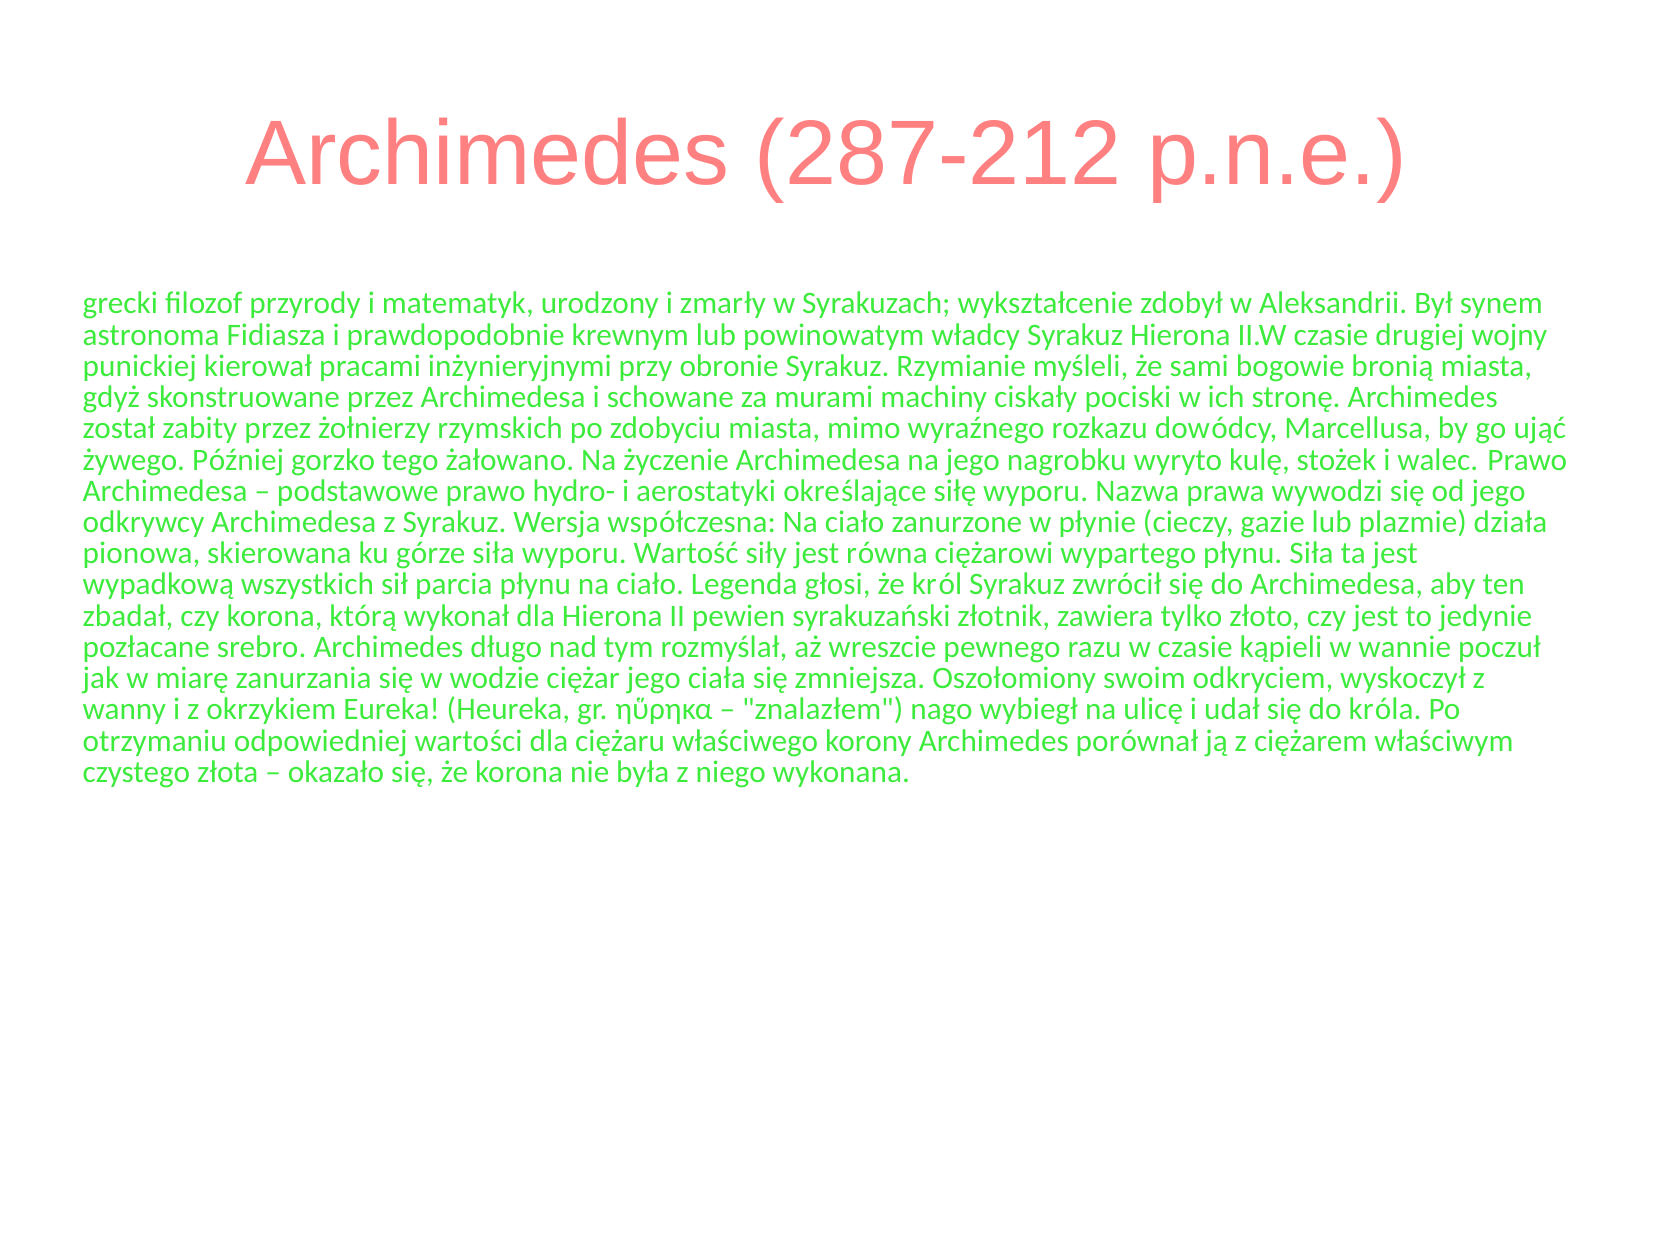

# Archimedes (287-212 p.n.e.)
grecki filozof przyrody i matematyk, urodzony i zmarły w Syrakuzach; wykształcenie zdobył w Aleksandrii. Był synem astronoma Fidiasza i prawdopodobnie krewnym lub powinowatym władcy Syrakuz Hierona II.W czasie drugiej wojny punickiej kierował pracami inżynieryjnymi przy obronie Syrakuz. Rzymianie myśleli, że sami bogowie bronią miasta, gdyż skonstruowane przez Archimedesa i schowane za murami machiny ciskały pociski w ich stronę. Archimedes został zabity przez żołnierzy rzymskich po zdobyciu miasta, mimo wyraźnego rozkazu dowódcy, Marcellusa, by go ująć żywego. Później gorzko tego żałowano. Na życzenie Archimedesa na jego nagrobku wyryto kulę, stożek i walec. Prawo Archimedesa – podstawowe prawo hydro- i aerostatyki określające siłę wyporu. Nazwa prawa wywodzi się od jego odkrywcy Archimedesa z Syrakuz. Wersja współczesna: Na ciało zanurzone w płynie (cieczy, gazie lub plazmie) działa pionowa, skierowana ku górze siła wyporu. Wartość siły jest równa ciężarowi wypartego płynu. Siła ta jest wypadkową wszystkich sił parcia płynu na ciało. Legenda głosi, że król Syrakuz zwrócił się do Archimedesa, aby ten zbadał, czy korona, którą wykonał dla Hierona II pewien syrakuzański złotnik, zawiera tylko złoto, czy jest to jedynie pozłacane srebro. Archimedes długo nad tym rozmyślał, aż wreszcie pewnego razu w czasie kąpieli w wannie poczuł jak w miarę zanurzania się w wodzie ciężar jego ciała się zmniejsza. Oszołomiony swoim odkryciem, wyskoczył z wanny i z okrzykiem Eureka! (Heureka, gr. ηὕρηκα – "znalazłem") nago wybiegł na ulicę i udał się do króla. Po otrzymaniu odpowiedniej wartości dla ciężaru właściwego korony Archimedes porównał ją z ciężarem właściwym czystego złota – okazało się, że korona nie była z niego wykonana.